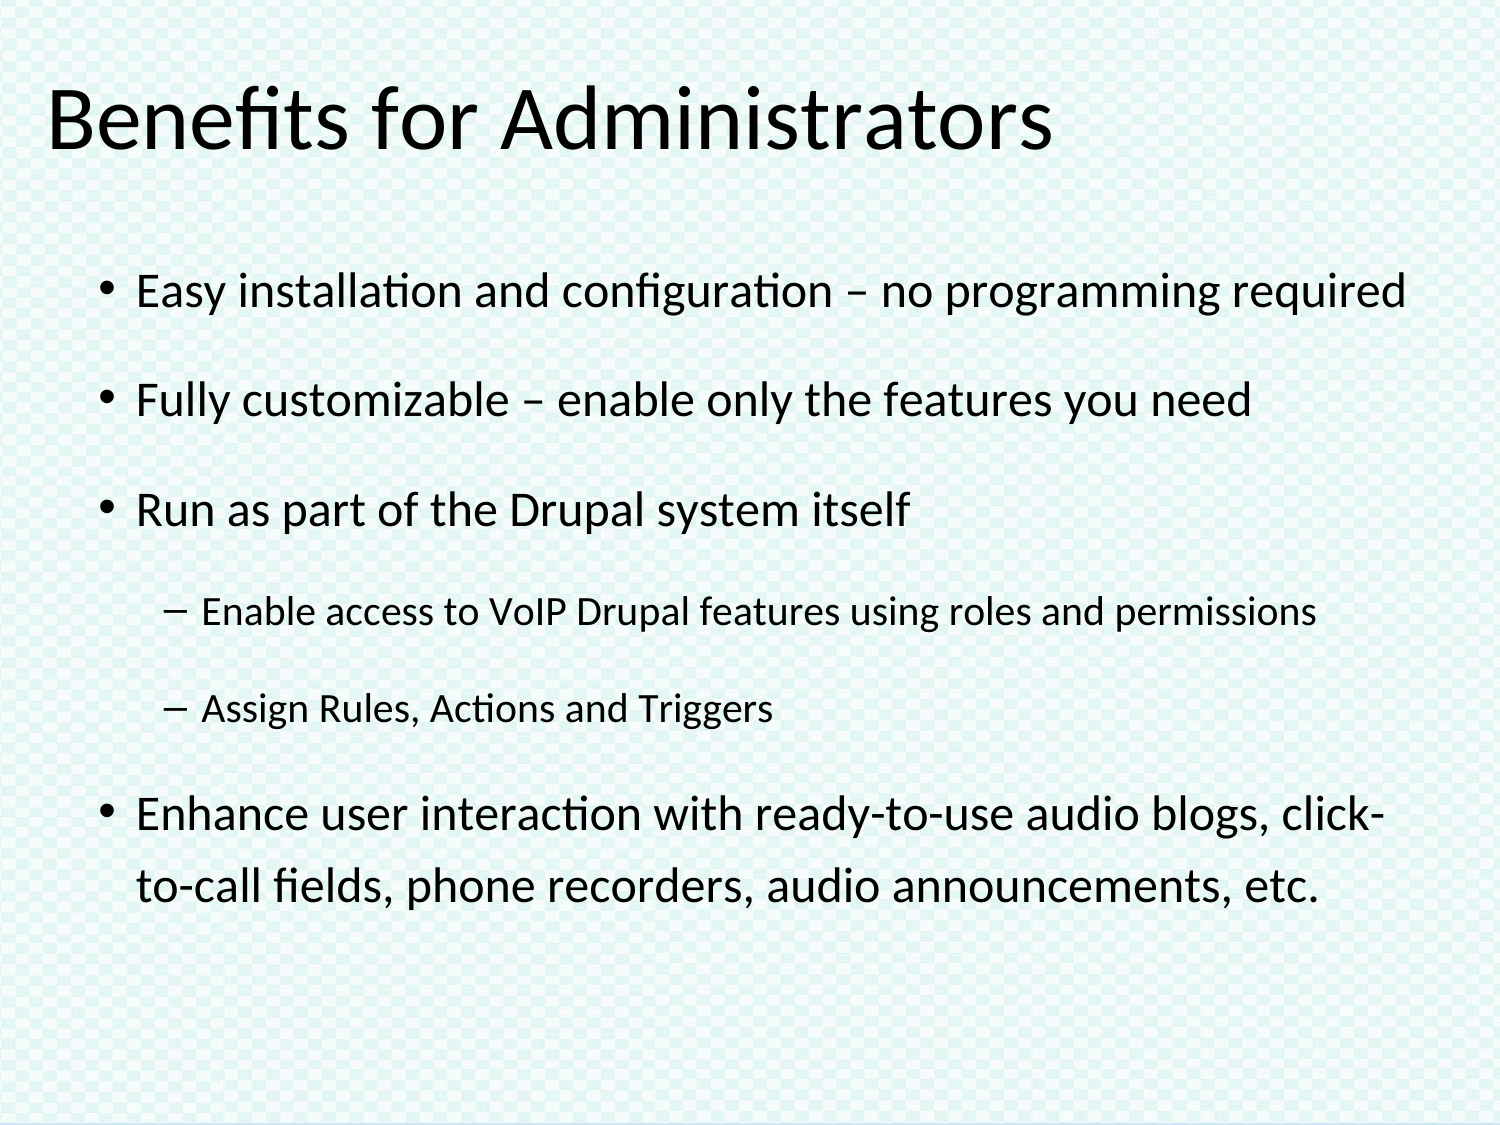

# Benefits for Administrators
Easy installation and configuration – no programming required
Fully customizable – enable only the features you need
Run as part of the Drupal system itself
Enable access to VoIP Drupal features using roles and permissions
Assign Rules, Actions and Triggers
Enhance user interaction with ready-to-use audio blogs, click-to-call fields, phone recorders, audio announcements, etc.